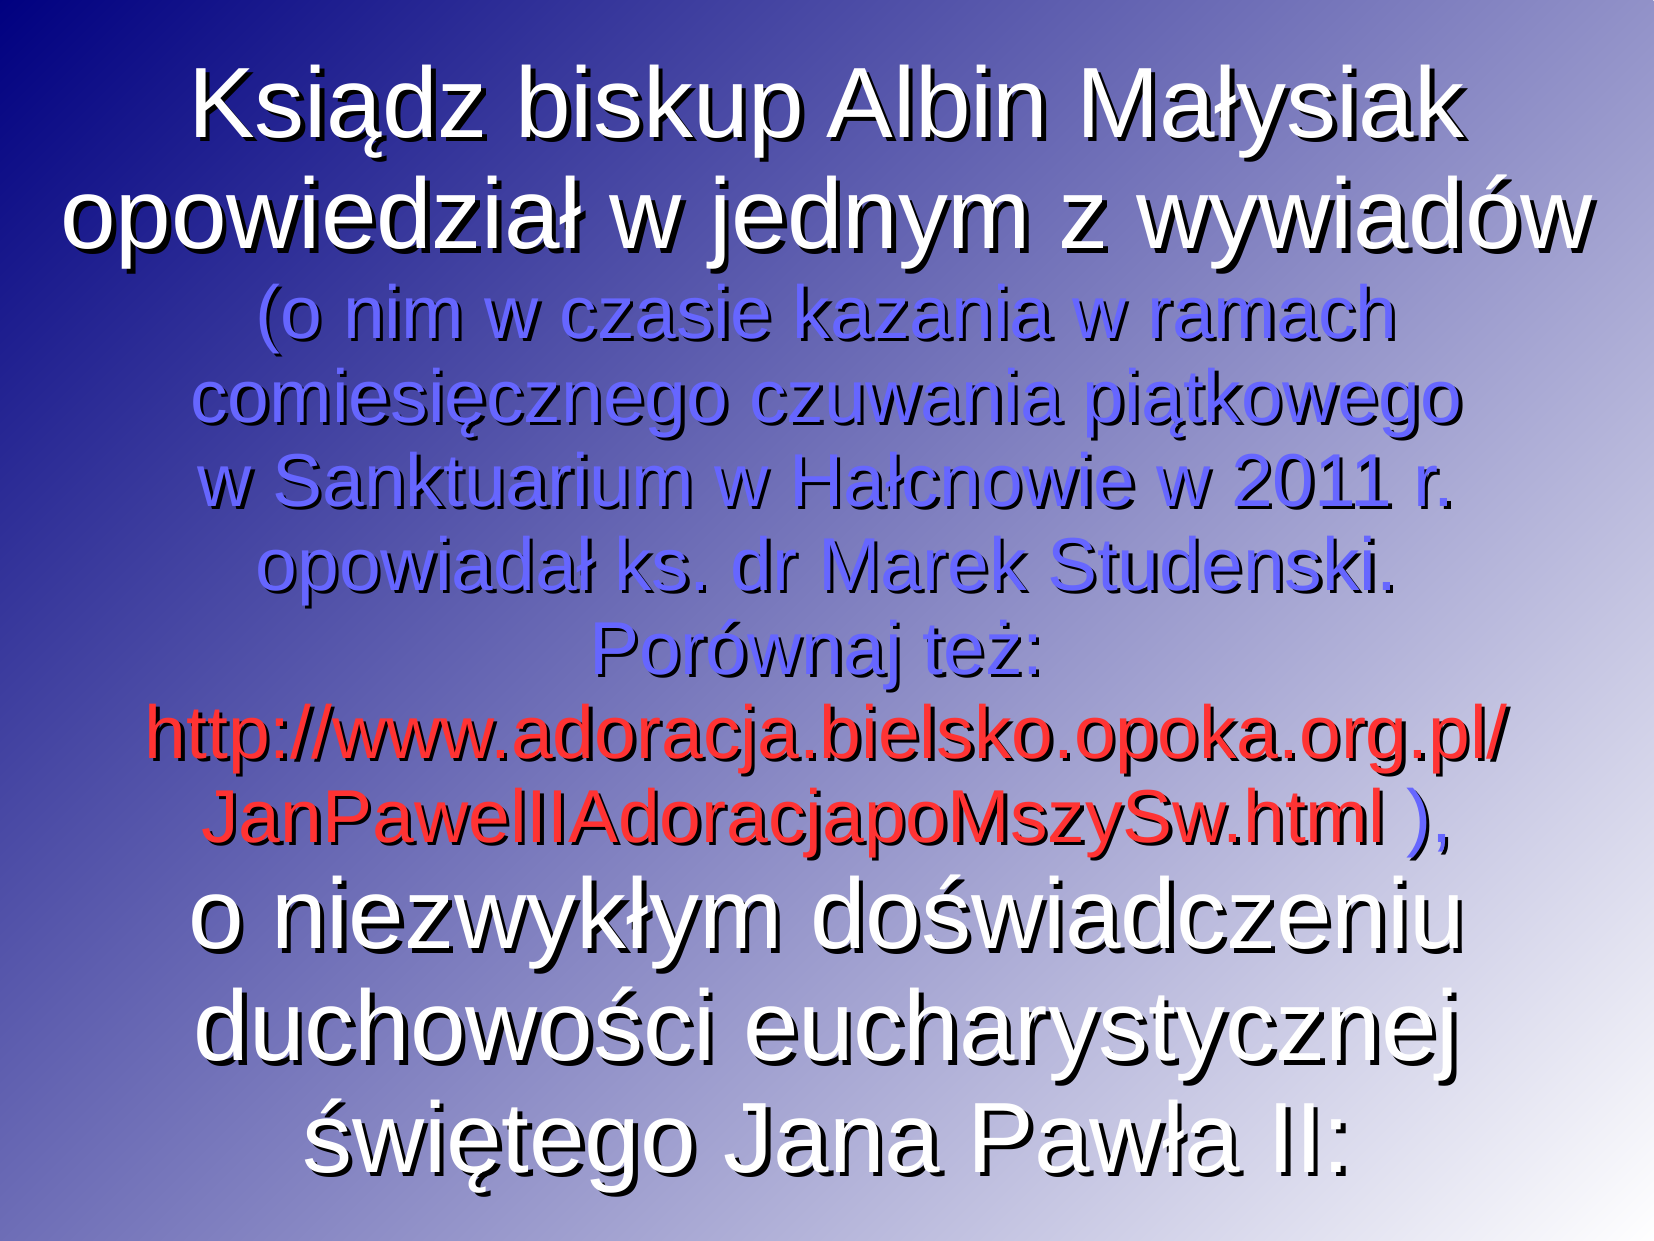

# Ksiądz biskup Albin Małysiak
opowiedział w jednym z wywiadów
(o nim w czasie kazania w ramach
comiesięcznego czuwania piątkowego
w Sanktuarium w Hałcnowie w 2011 r.
opowiadał ks. dr Marek Studenski.
Porównaj też:
http://www.adoracja.bielsko.opoka.org.pl/
JanPawelIIAdoracjapoMszySw.html ),
o niezwykłym doświadczeniu
duchowości eucharystycznej
świętego Jana Pawła II: